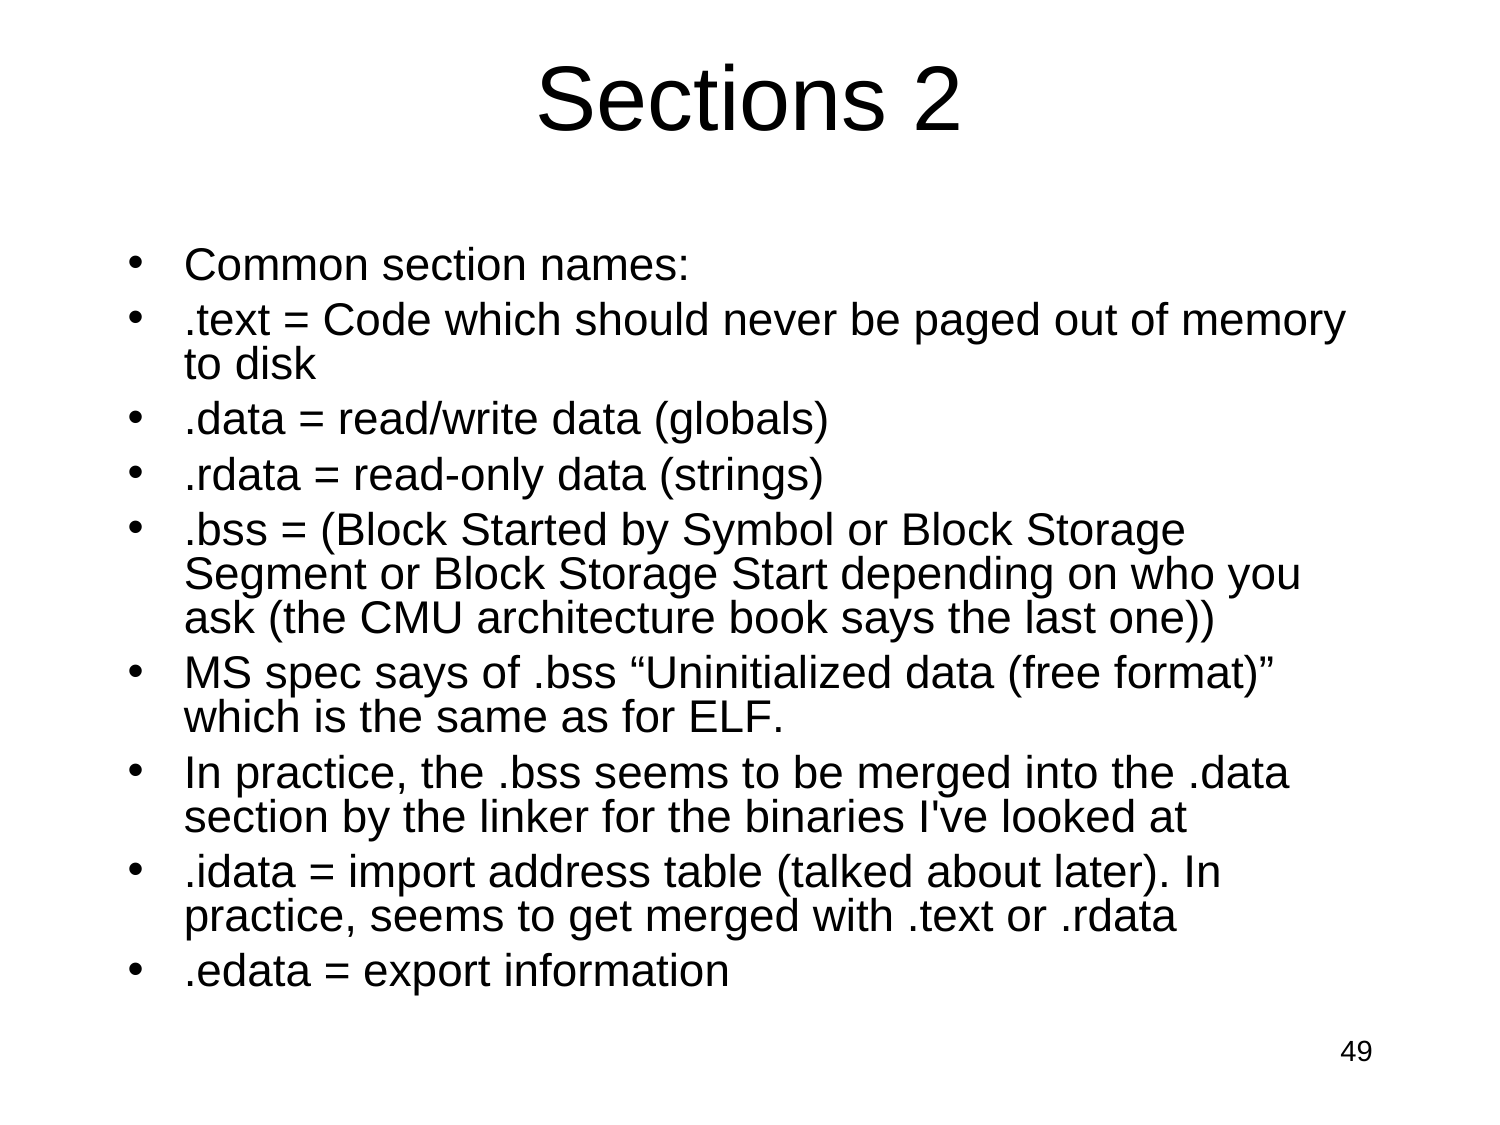

# Sections 2
Common section names:
.text = Code which should never be paged out of memory to disk
.data = read/write data (globals)
.rdata = read-only data (strings)
.bss = (Block Started by Symbol or Block Storage Segment or Block Storage Start depending on who you ask (the CMU architecture book says the last one))
MS spec says of .bss “Uninitialized data (free format)” which is the same as for ELF.
In practice, the .bss seems to be merged into the .data section by the linker for the binaries I've looked at
.idata = import address table (talked about later). In practice, seems to get merged with .text or .rdata
.edata = export information